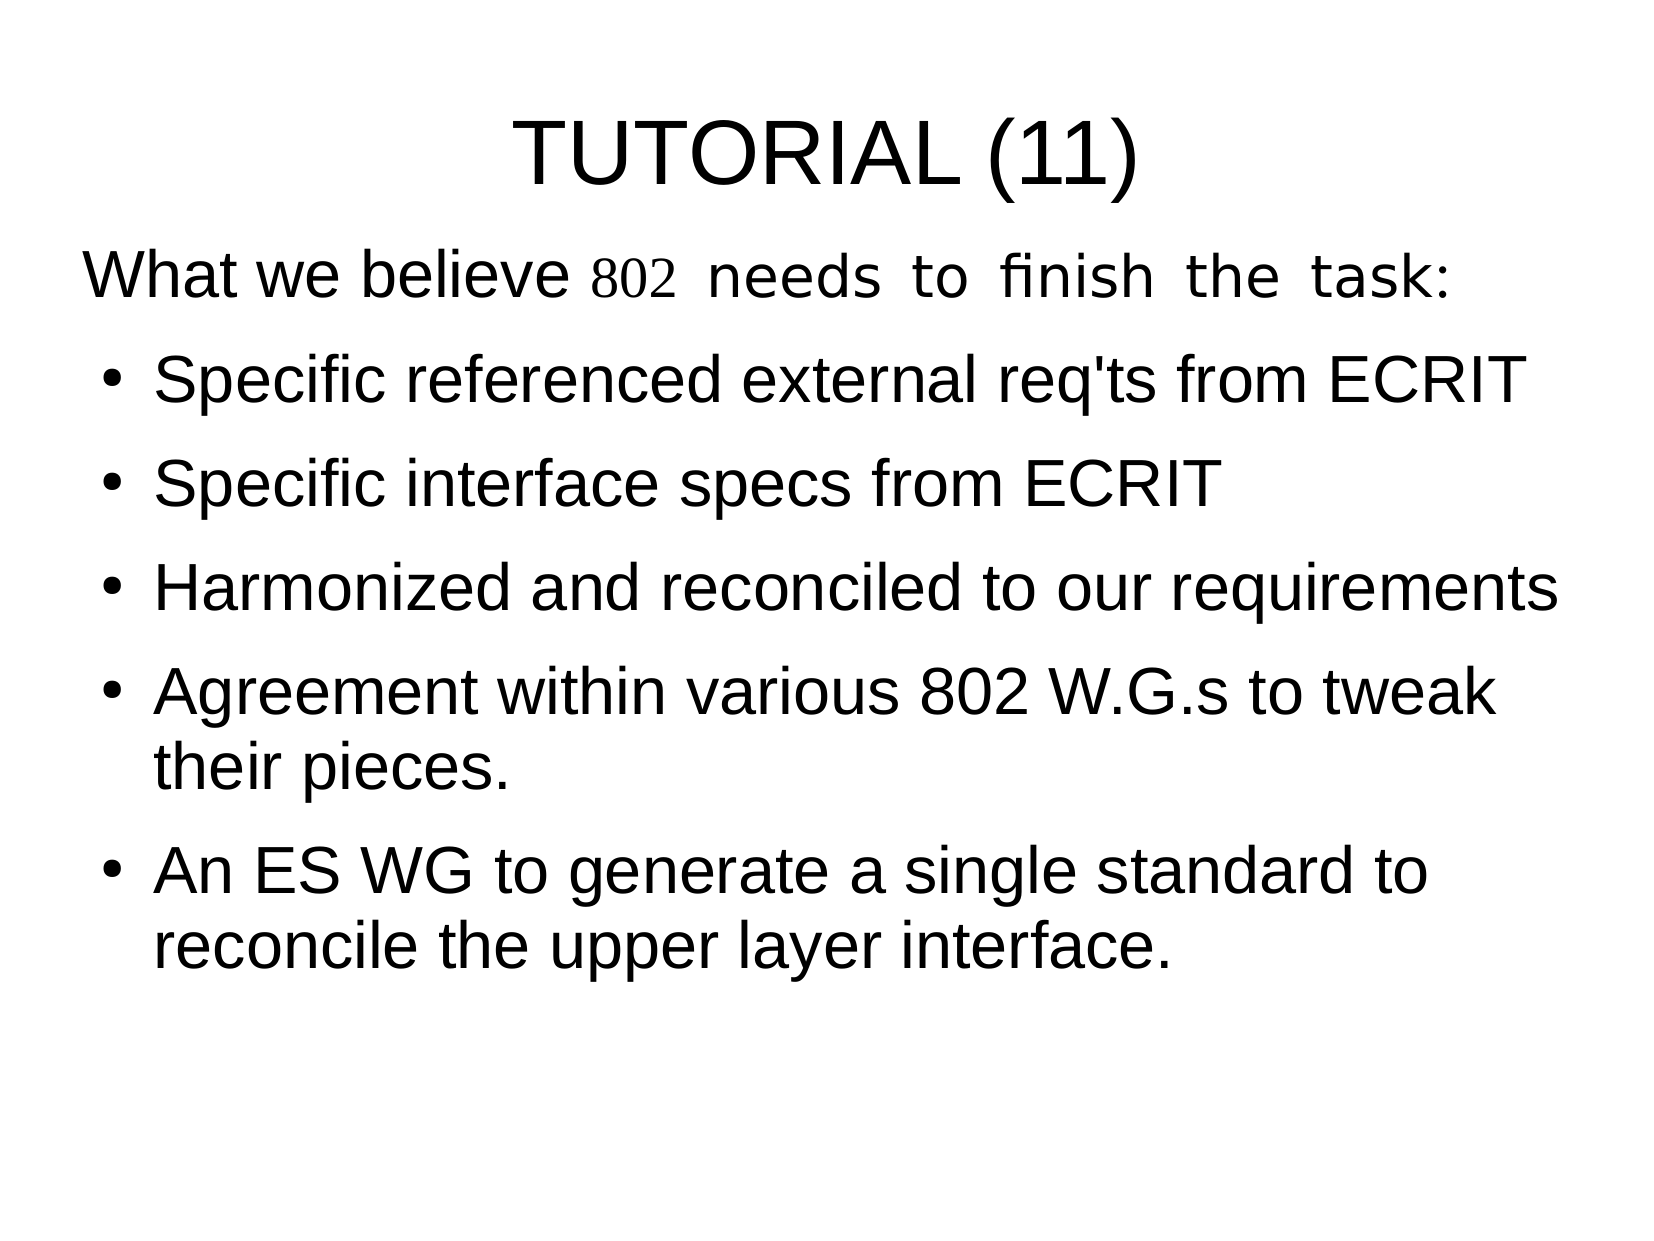

# TUTORIAL (11)
What we believe 802 needs to finish the task:
Specific referenced external req'ts from ECRIT
Specific interface specs from ECRIT
Harmonized and reconciled to our requirements
Agreement within various 802 W.G.s to tweak their pieces.
An ES WG to generate a single standard to reconcile the upper layer interface.